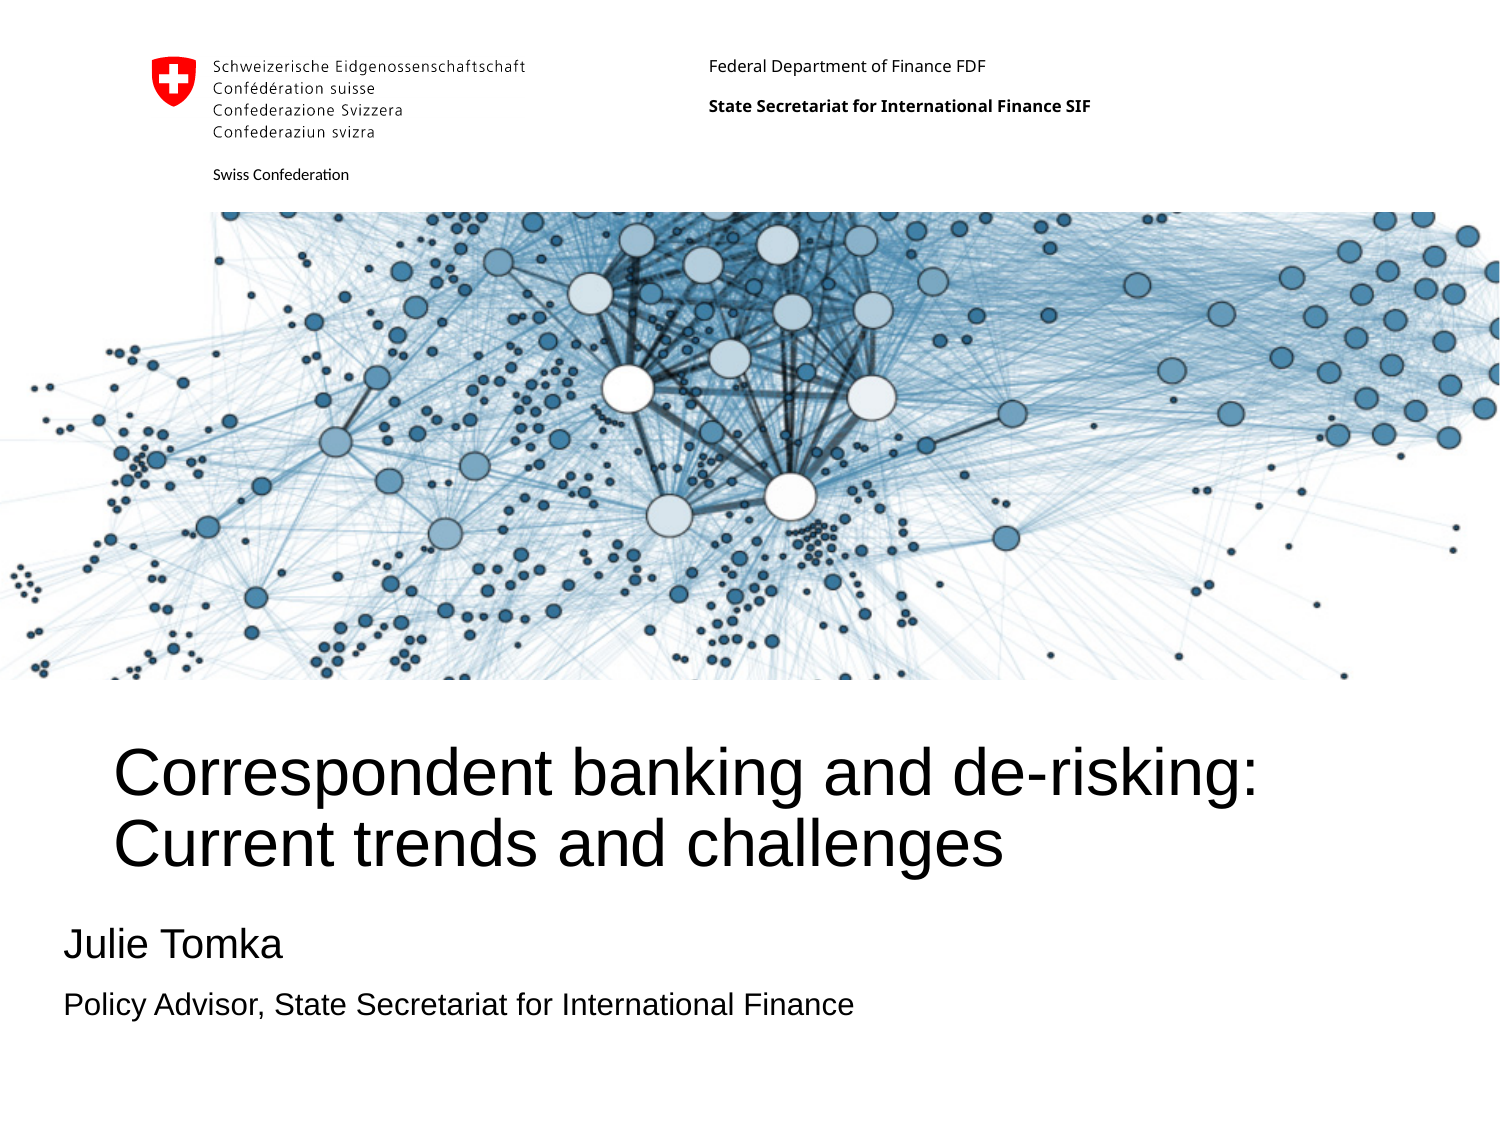

Federal Department of Finance FDF
State Secretariat for International Finance SIF
Swiss Confederation
# Correspondent banking and de-risking:
Current trends and challenges
Julie Tomka
Policy Advisor, State Secretariat for International Finance